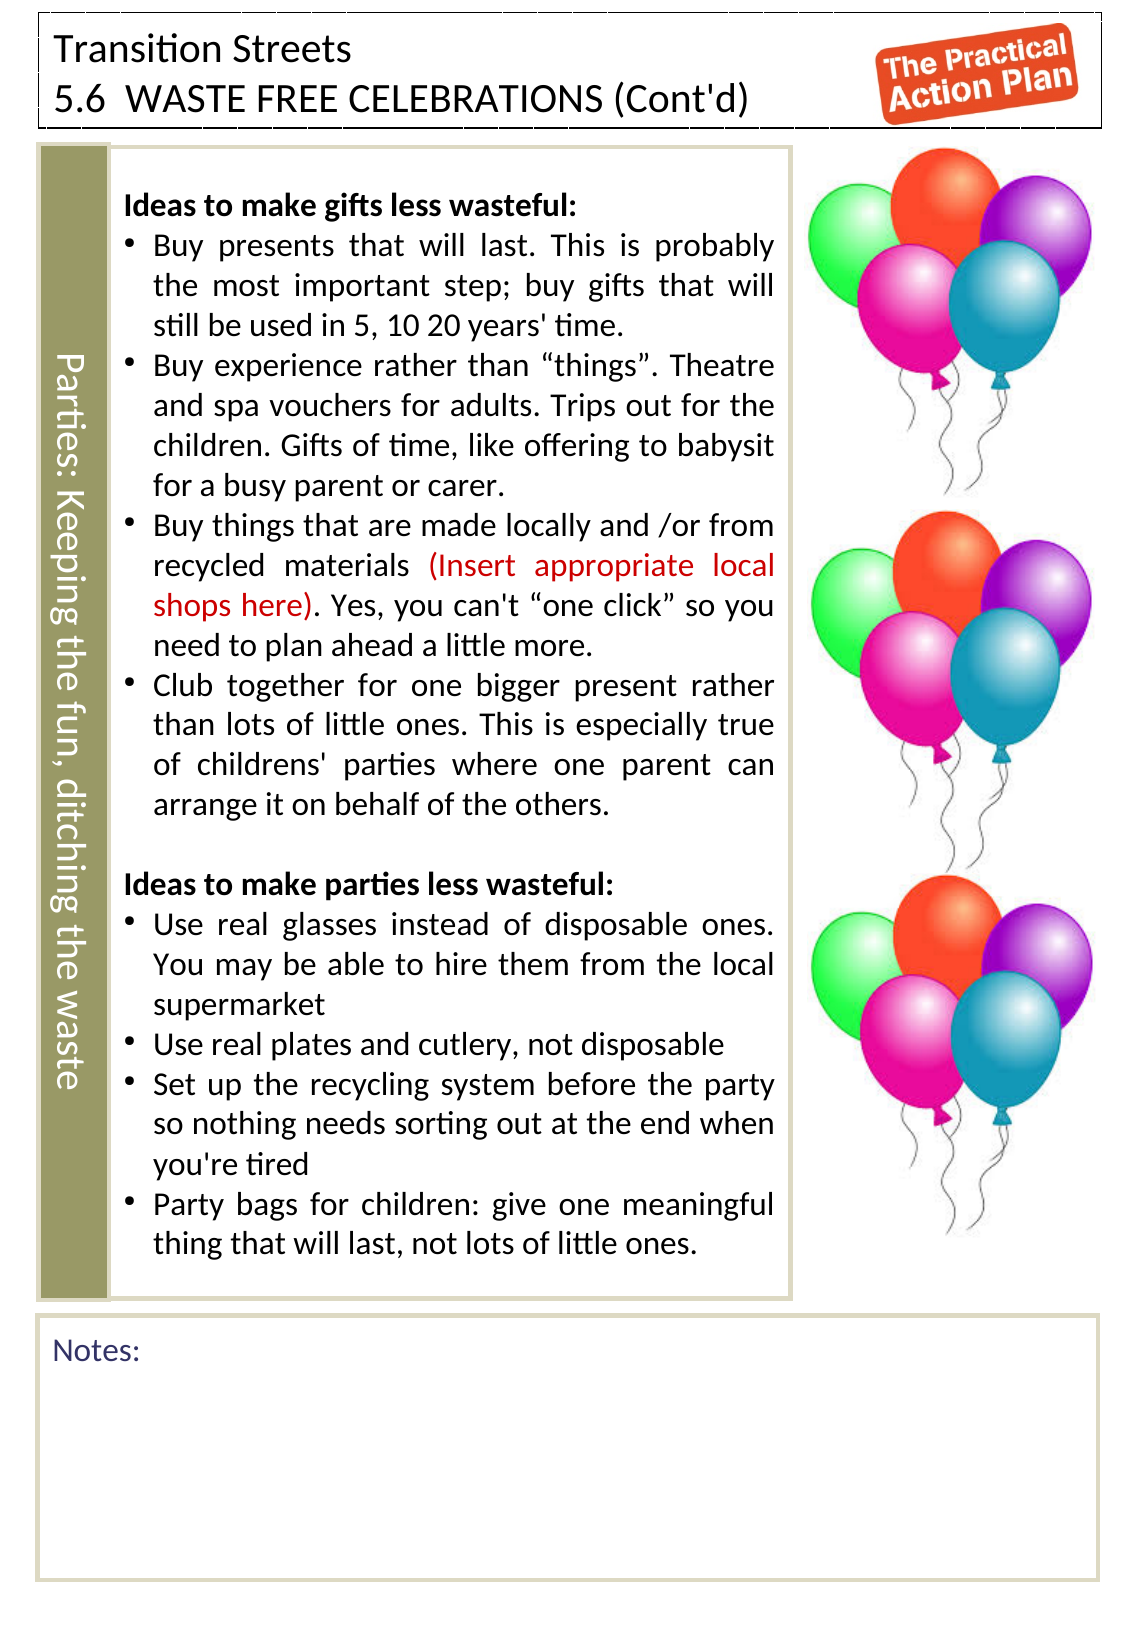

Transition Streets
5.6 WASTE FREE CELEBRATIONS (Cont'd)
Parties: Keeping the fun, ditching the waste
Ideas to make gifts less wasteful:
Buy presents that will last. This is probably the most important step; buy gifts that will still be used in 5, 10 20 years' time.
Buy experience rather than “things”. Theatre and spa vouchers for adults. Trips out for the children. Gifts of time, like offering to babysit for a busy parent or carer.
Buy things that are made locally and /or from recycled materials (Insert appropriate local shops here). Yes, you can't “one click” so you need to plan ahead a little more.
Club together for one bigger present rather than lots of little ones. This is especially true of childrens' parties where one parent can arrange it on behalf of the others.
Ideas to make parties less wasteful:
Use real glasses instead of disposable ones. You may be able to hire them from the local supermarket
Use real plates and cutlery, not disposable
Set up the recycling system before the party so nothing needs sorting out at the end when you're tired
Party bags for children: give one meaningful thing that will last, not lots of little ones.
Notes: